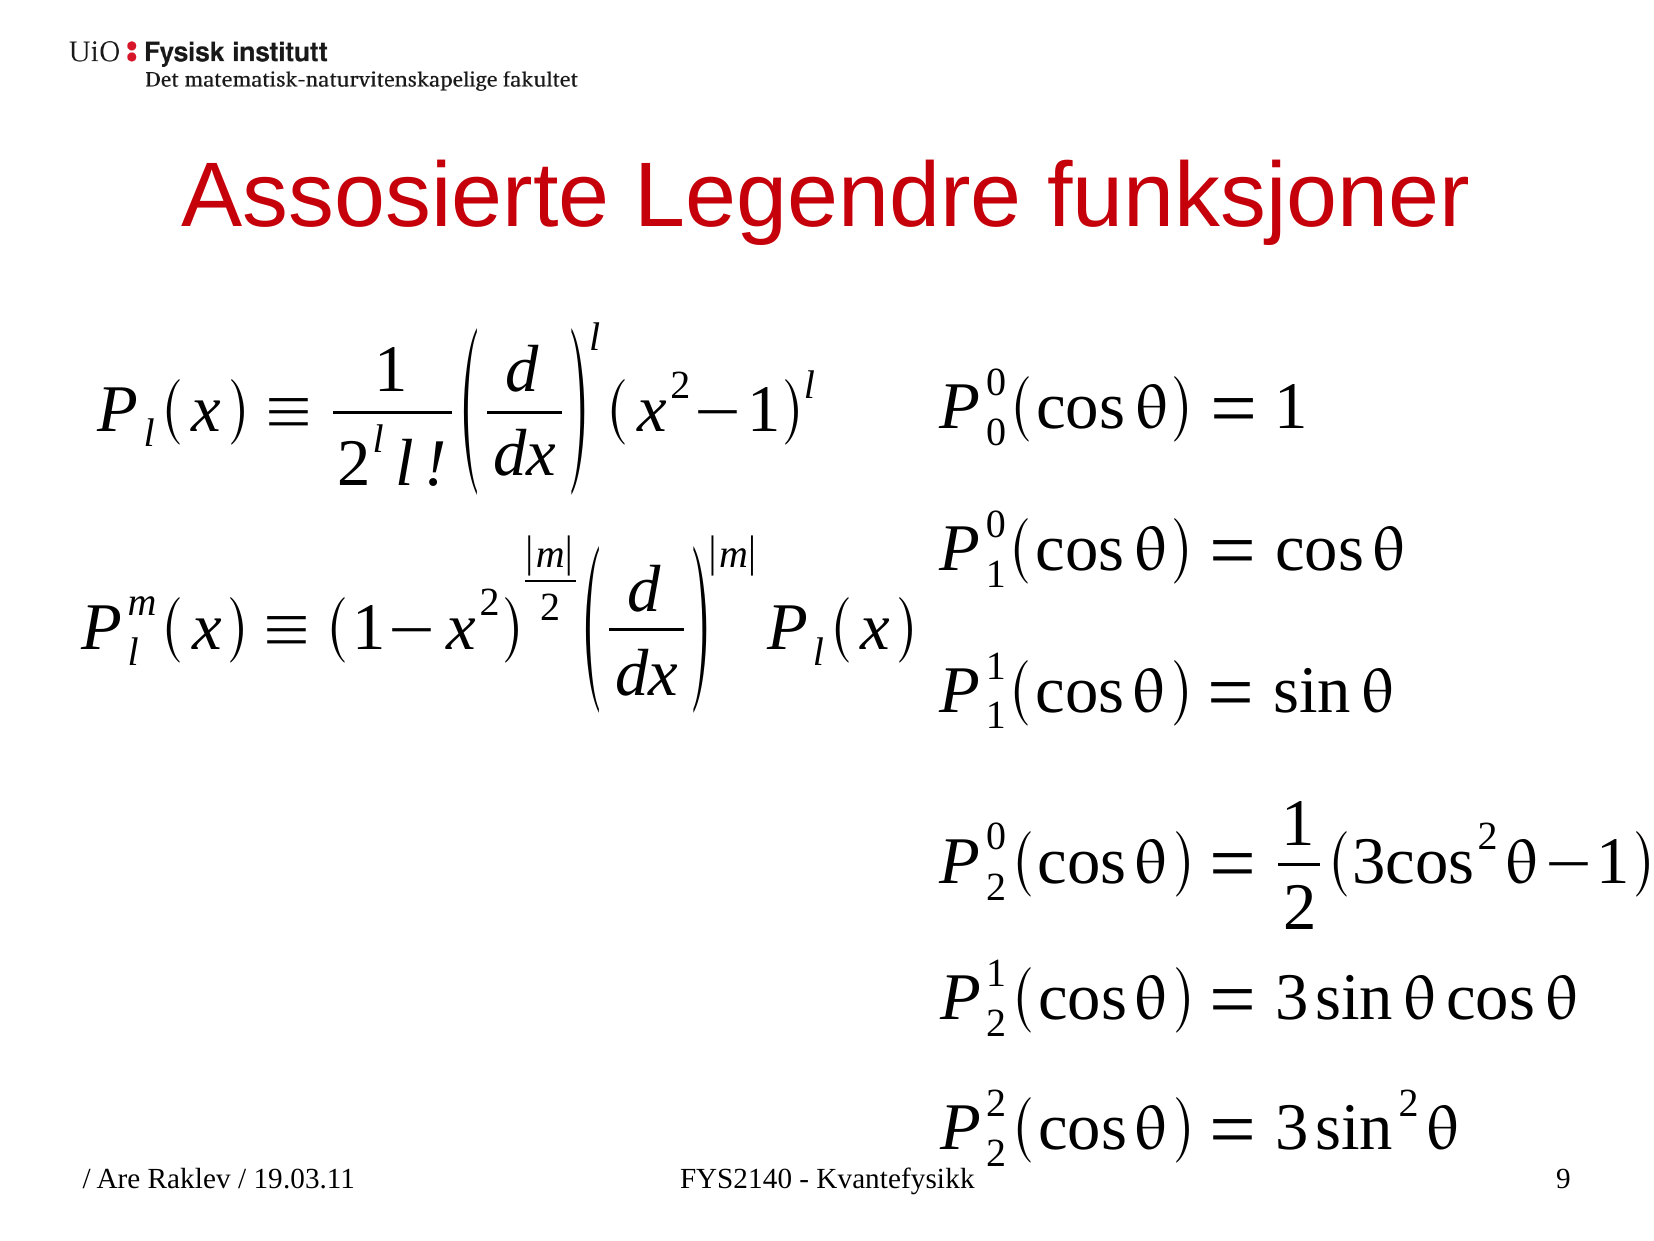

# Assosierte Legendre funksjoner
/ Are Raklev / 19.03.11
FYS2140 - Kvantefysikk
9